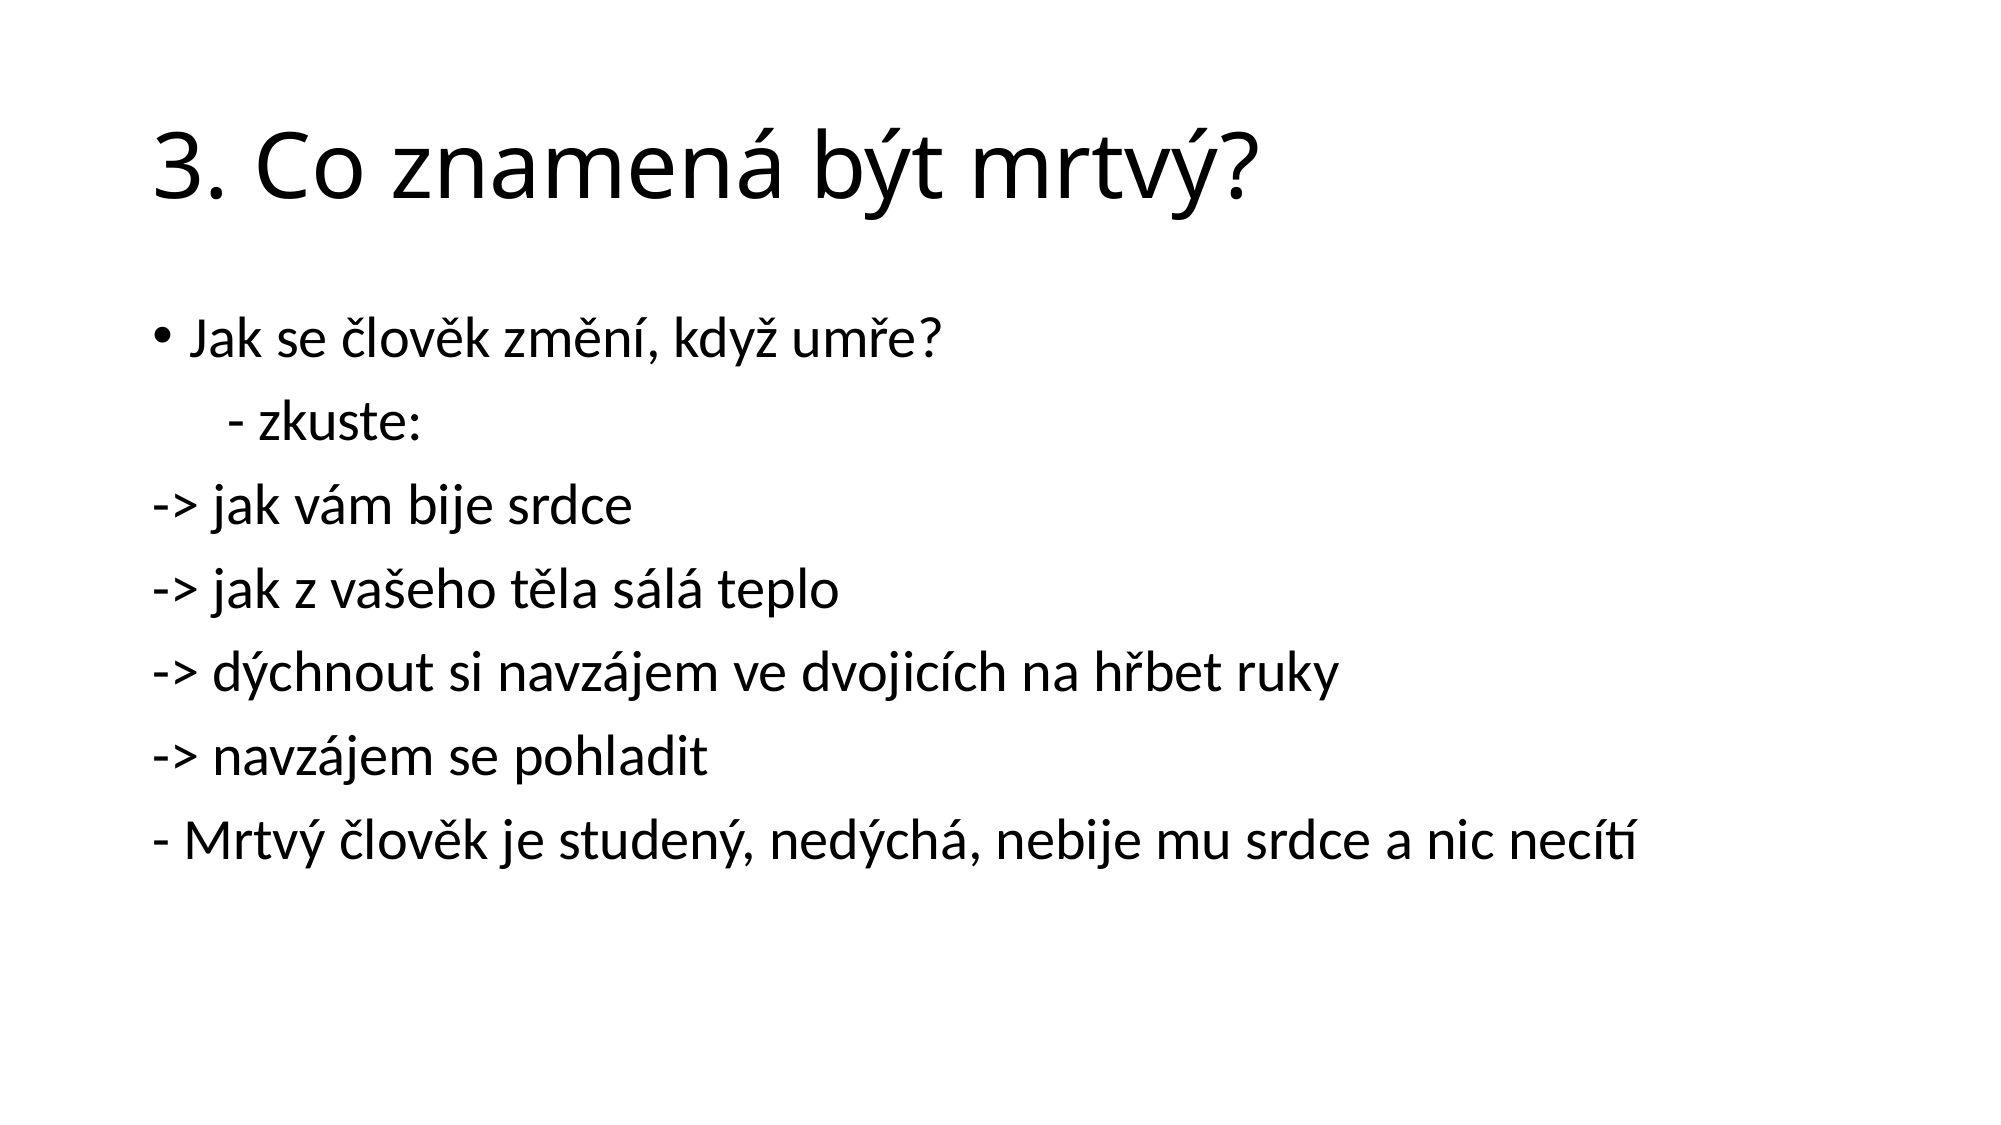

# 3. Co znamená být mrtvý?
Jak se člověk změní, když umře?
	- zkuste:
-> jak vám bije srdce
-> jak z vašeho těla sálá teplo
-> dýchnout si navzájem ve dvojicích na hřbet ruky
-> navzájem se pohladit
- Mrtvý člověk je studený, nedýchá, nebije mu srdce a nic necítí